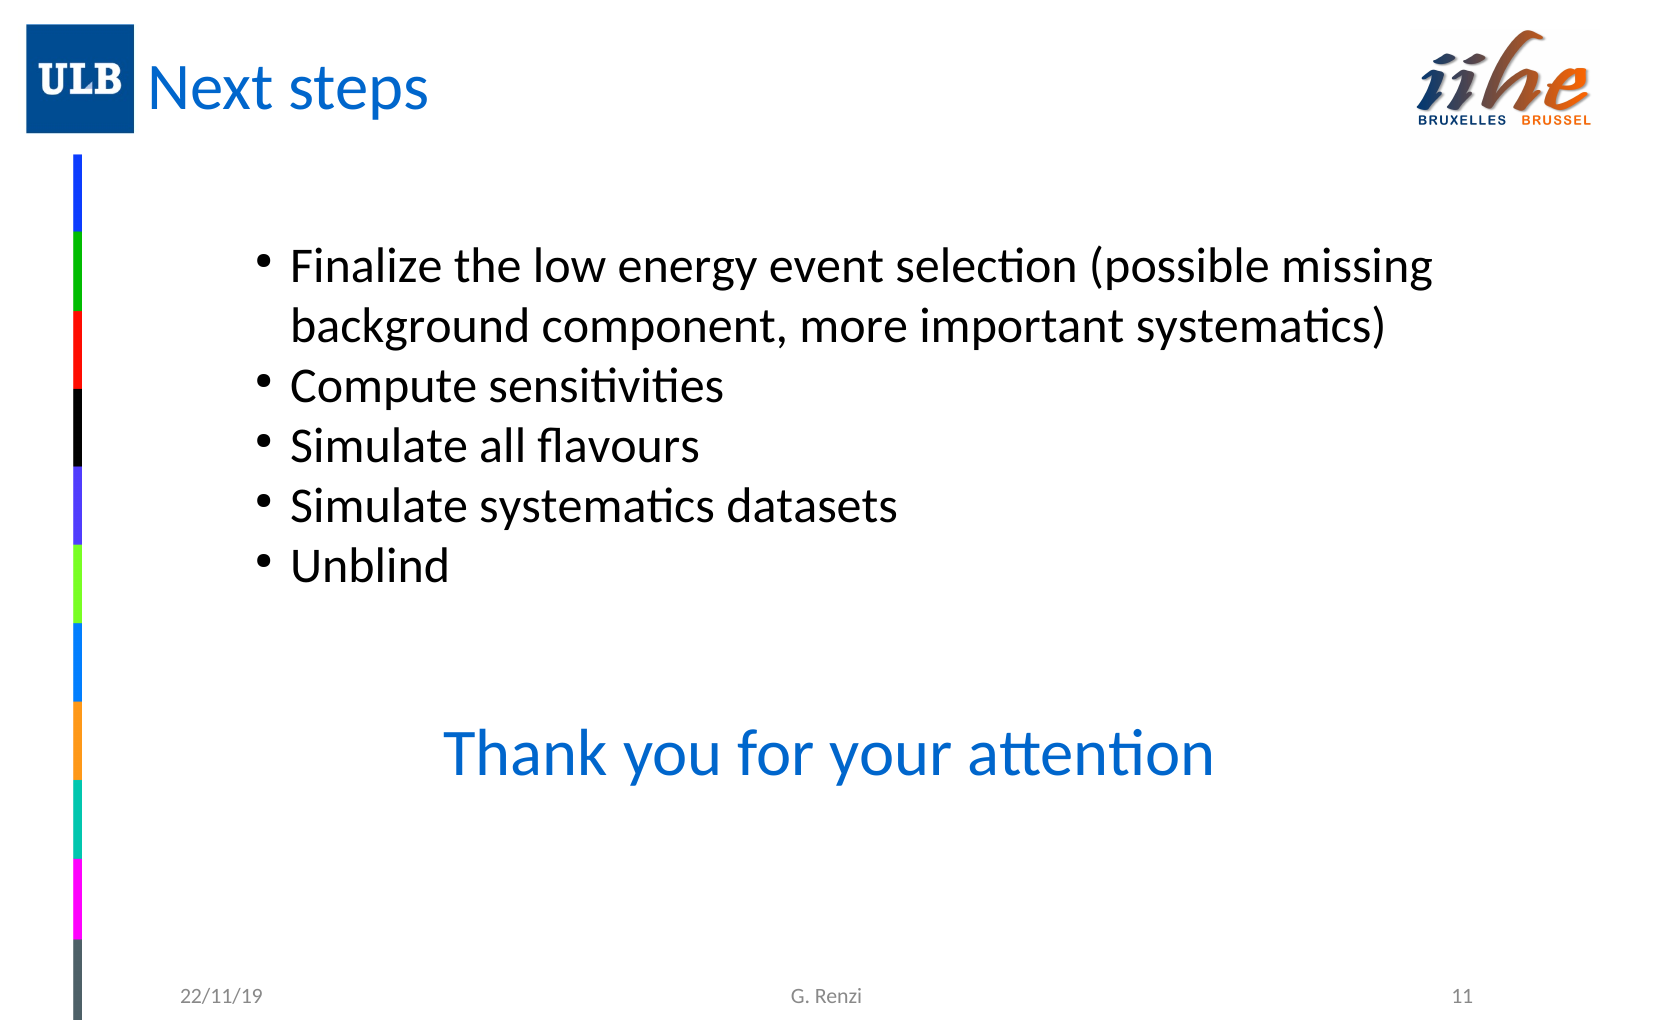

# Next steps
Finalize the low energy event selection (possible missing background component, more important systematics)
Compute sensitivities
Simulate all flavours
Simulate systematics datasets
Unblind
Thank you for your attention
09/26/18
11